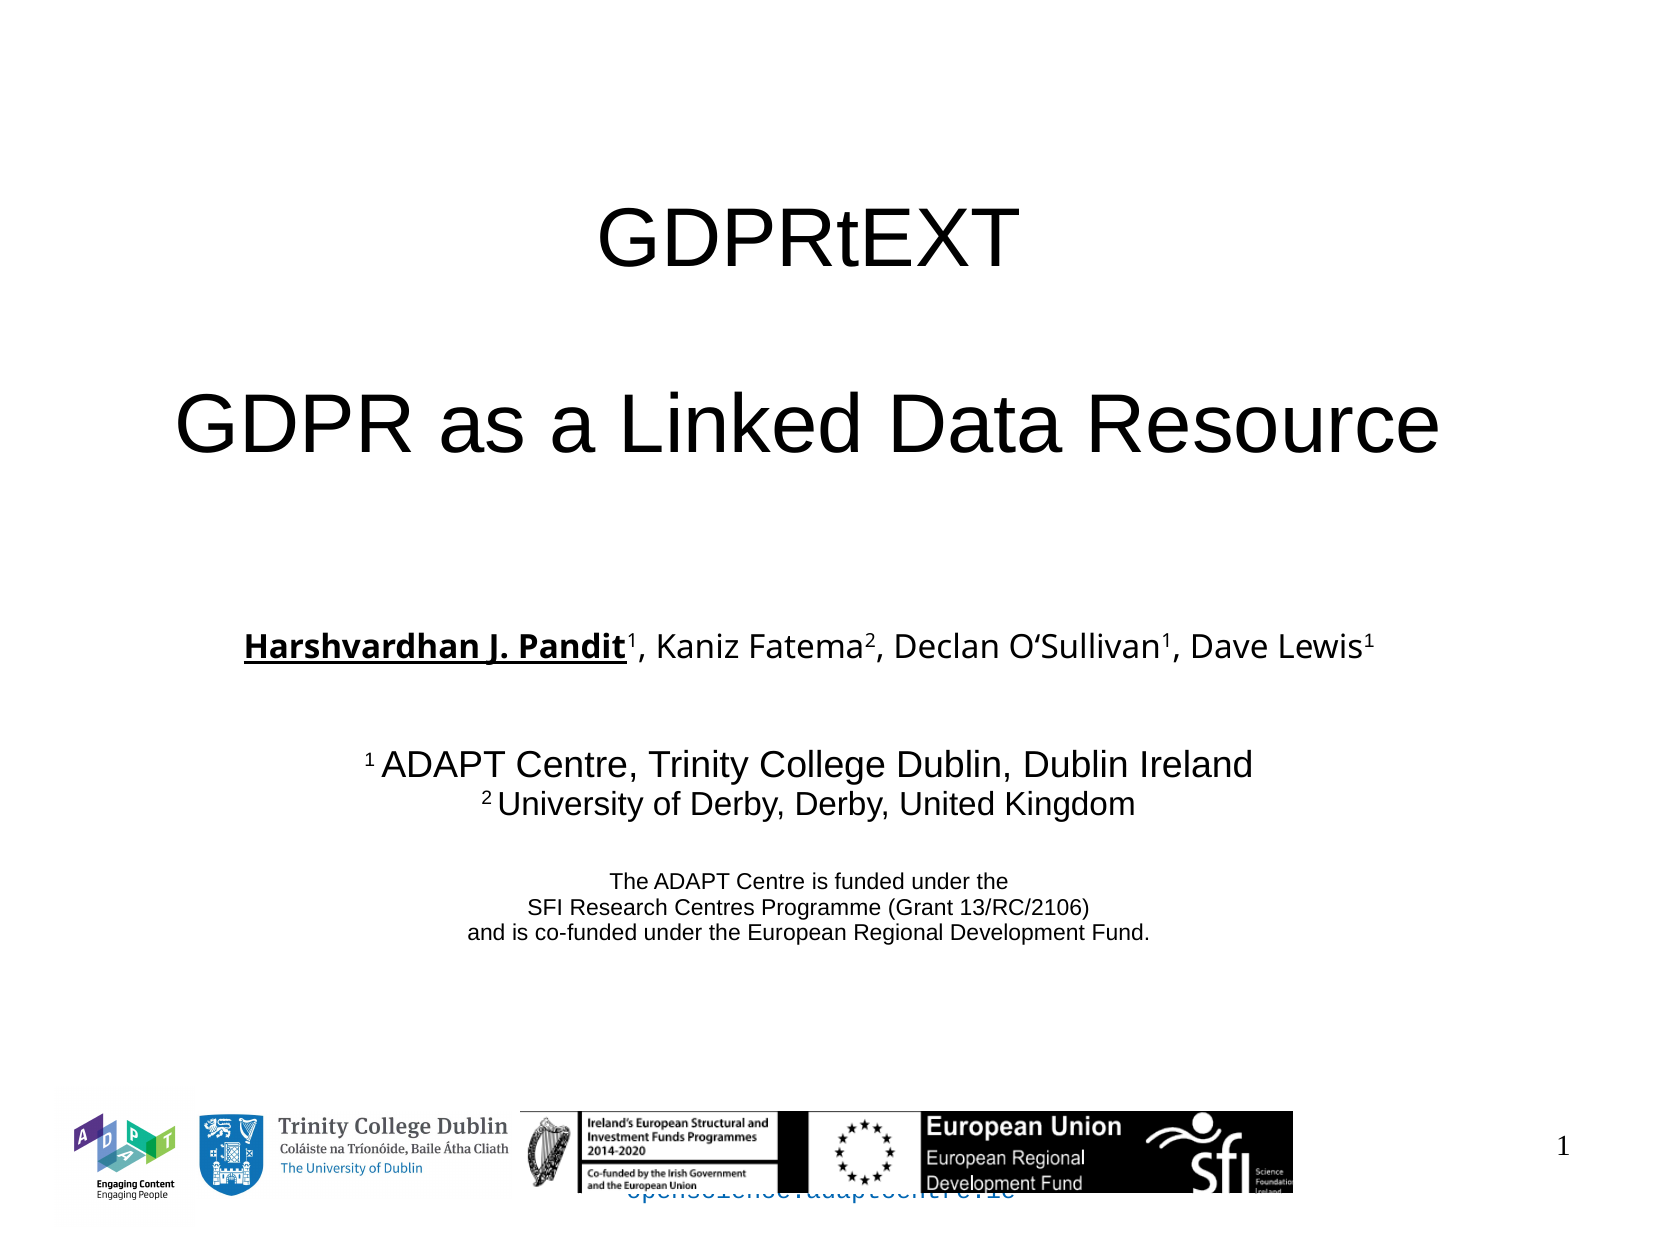

# GDPRtEXT GDPR as a Linked Data Resource
Harshvardhan J. Pandit1, Kaniz Fatema2, Declan O‘Sullivan1, Dave Lewis1
1 ADAPT Centre, Trinity College Dublin, Dublin Ireland
2 University of Derby, Derby, United Kingdom
The ADAPT Centre is funded under the
SFI Research Centres Programme (Grant 13/RC/2106)
and is co-funded under the European Regional Development Fund.
1